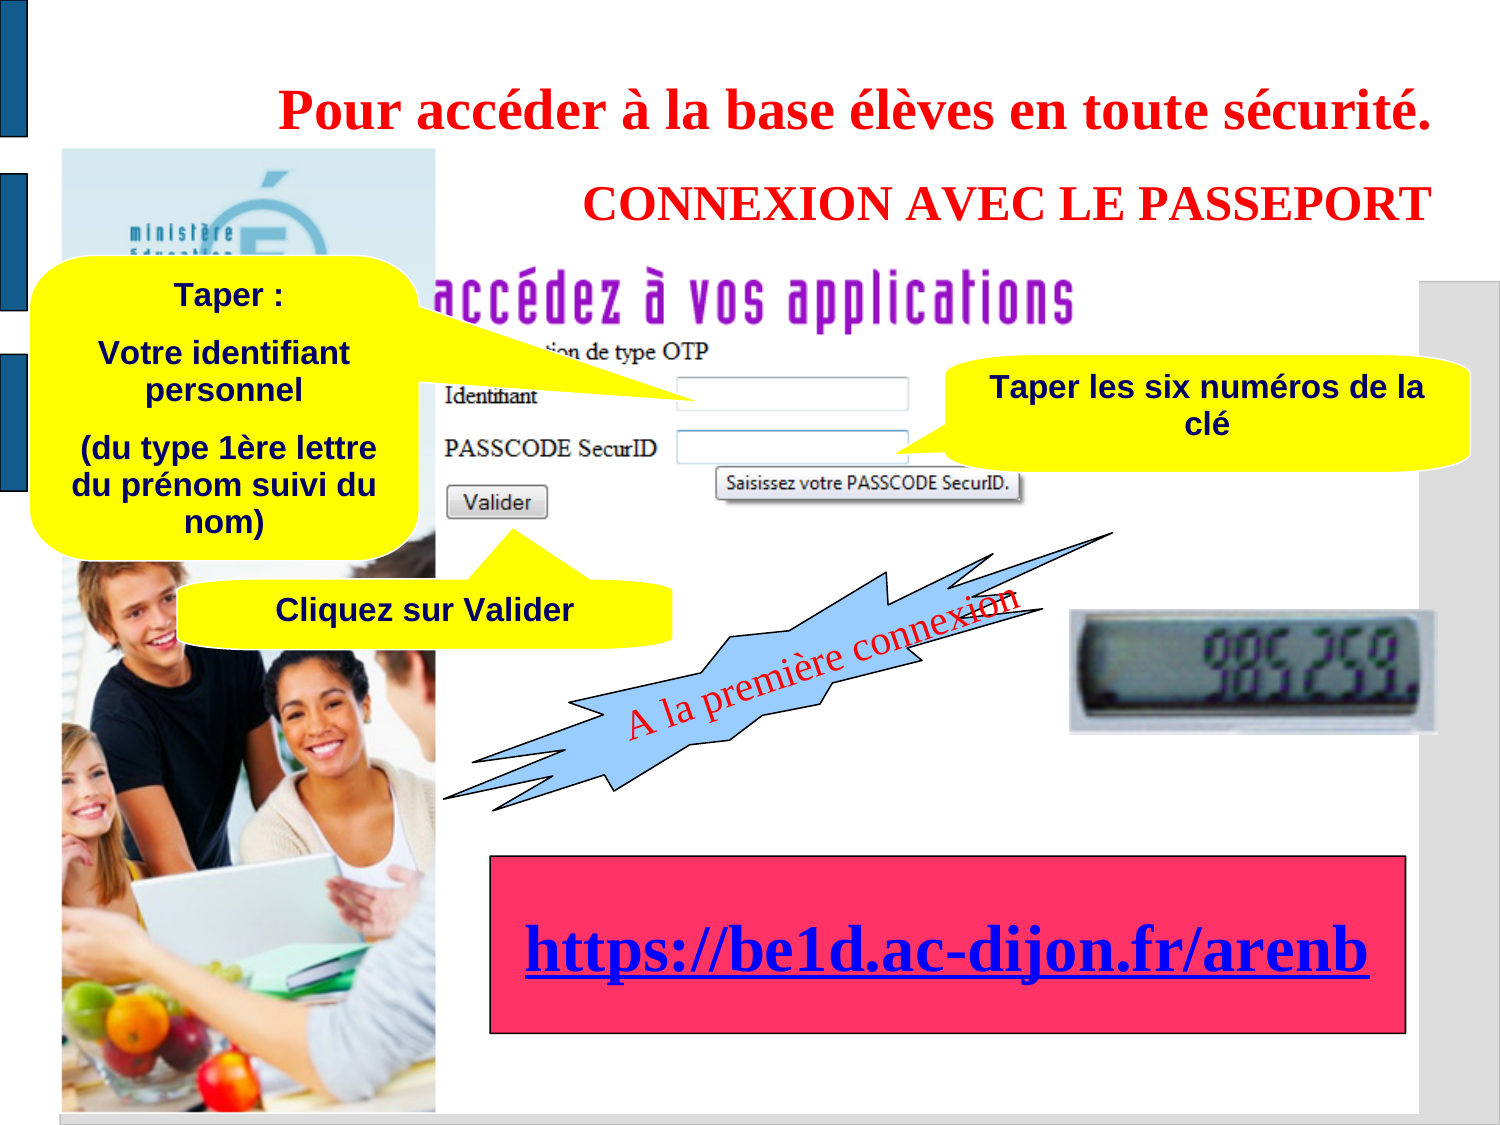

Pour accéder à la base élèves en toute sécurité.
CONNEXION AVEC LE PASSEPORT
 Taper :
Votre identifiant personnel
 (du type 1ère lettre du prénom suivi du nom)
Taper les six numéros de la clé
Cliquez sur Valider
A la première connexion
https://be1d.ac-dijon.fr/arenb